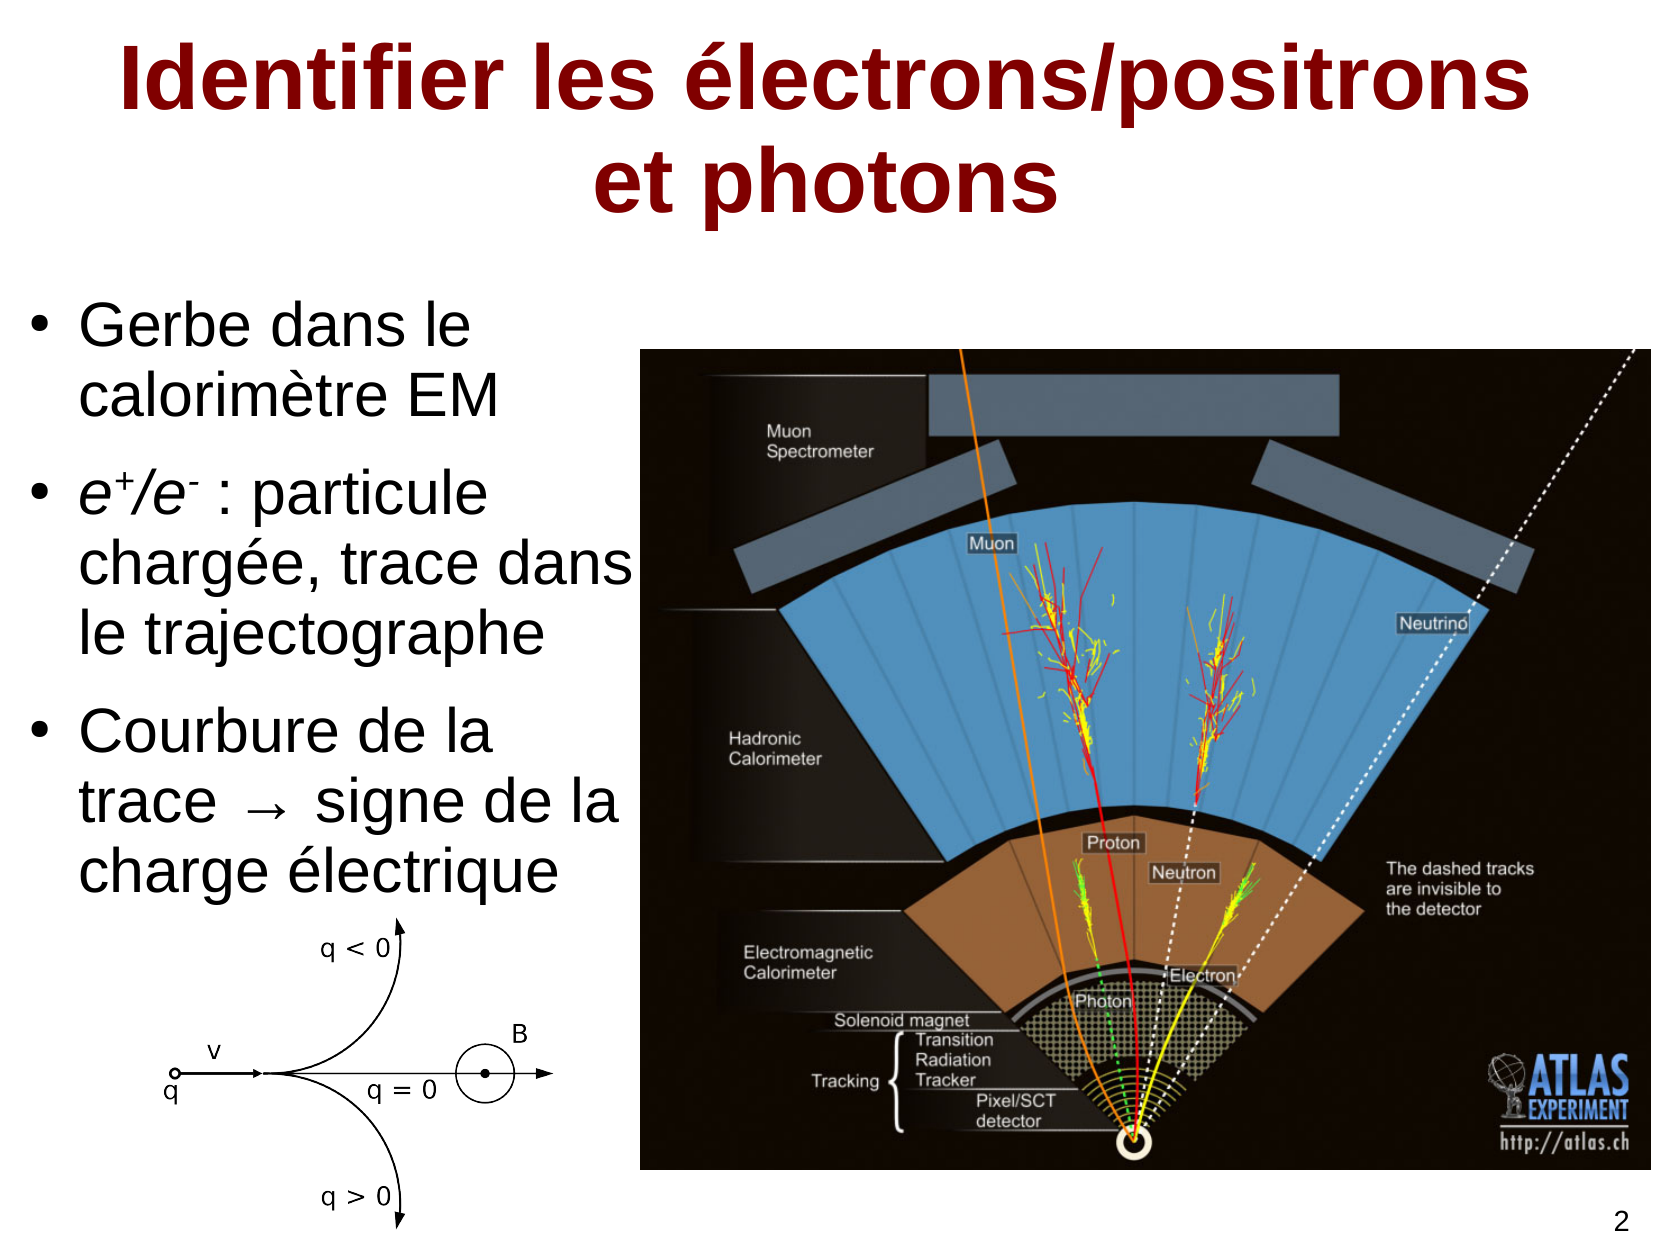

# Identifier les électrons/positrons et photons
Gerbe dans le calorimètre EM
e+/e- : particule chargée, trace dans le trajectographe
Courbure de la trace → signe de la charge électrique
2